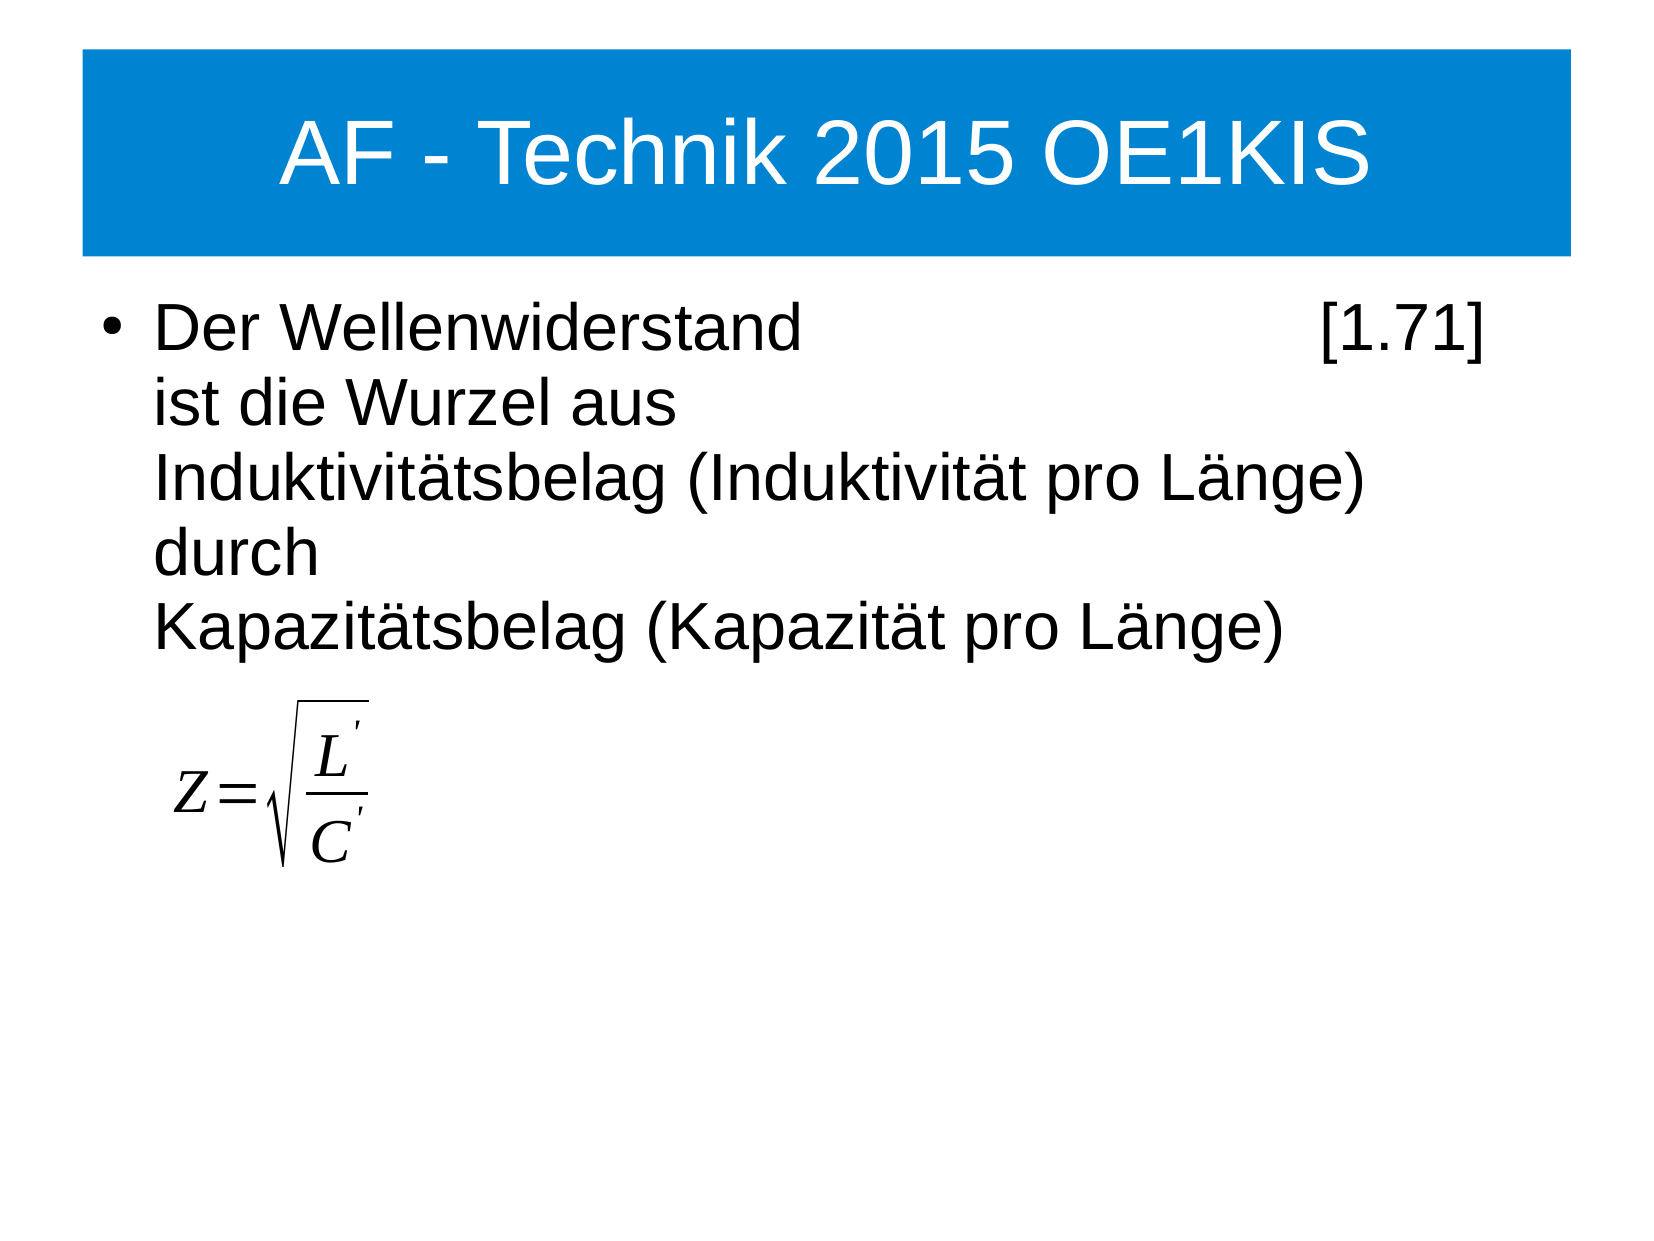

#
AF - Technik 2015 OE1KIS
Der Wellenwiderstand [1.71]
ist die Wurzel aus
Induktivitätsbelag (Induktivität pro Länge)
durch
Kapazitätsbelag (Kapazität pro Länge)